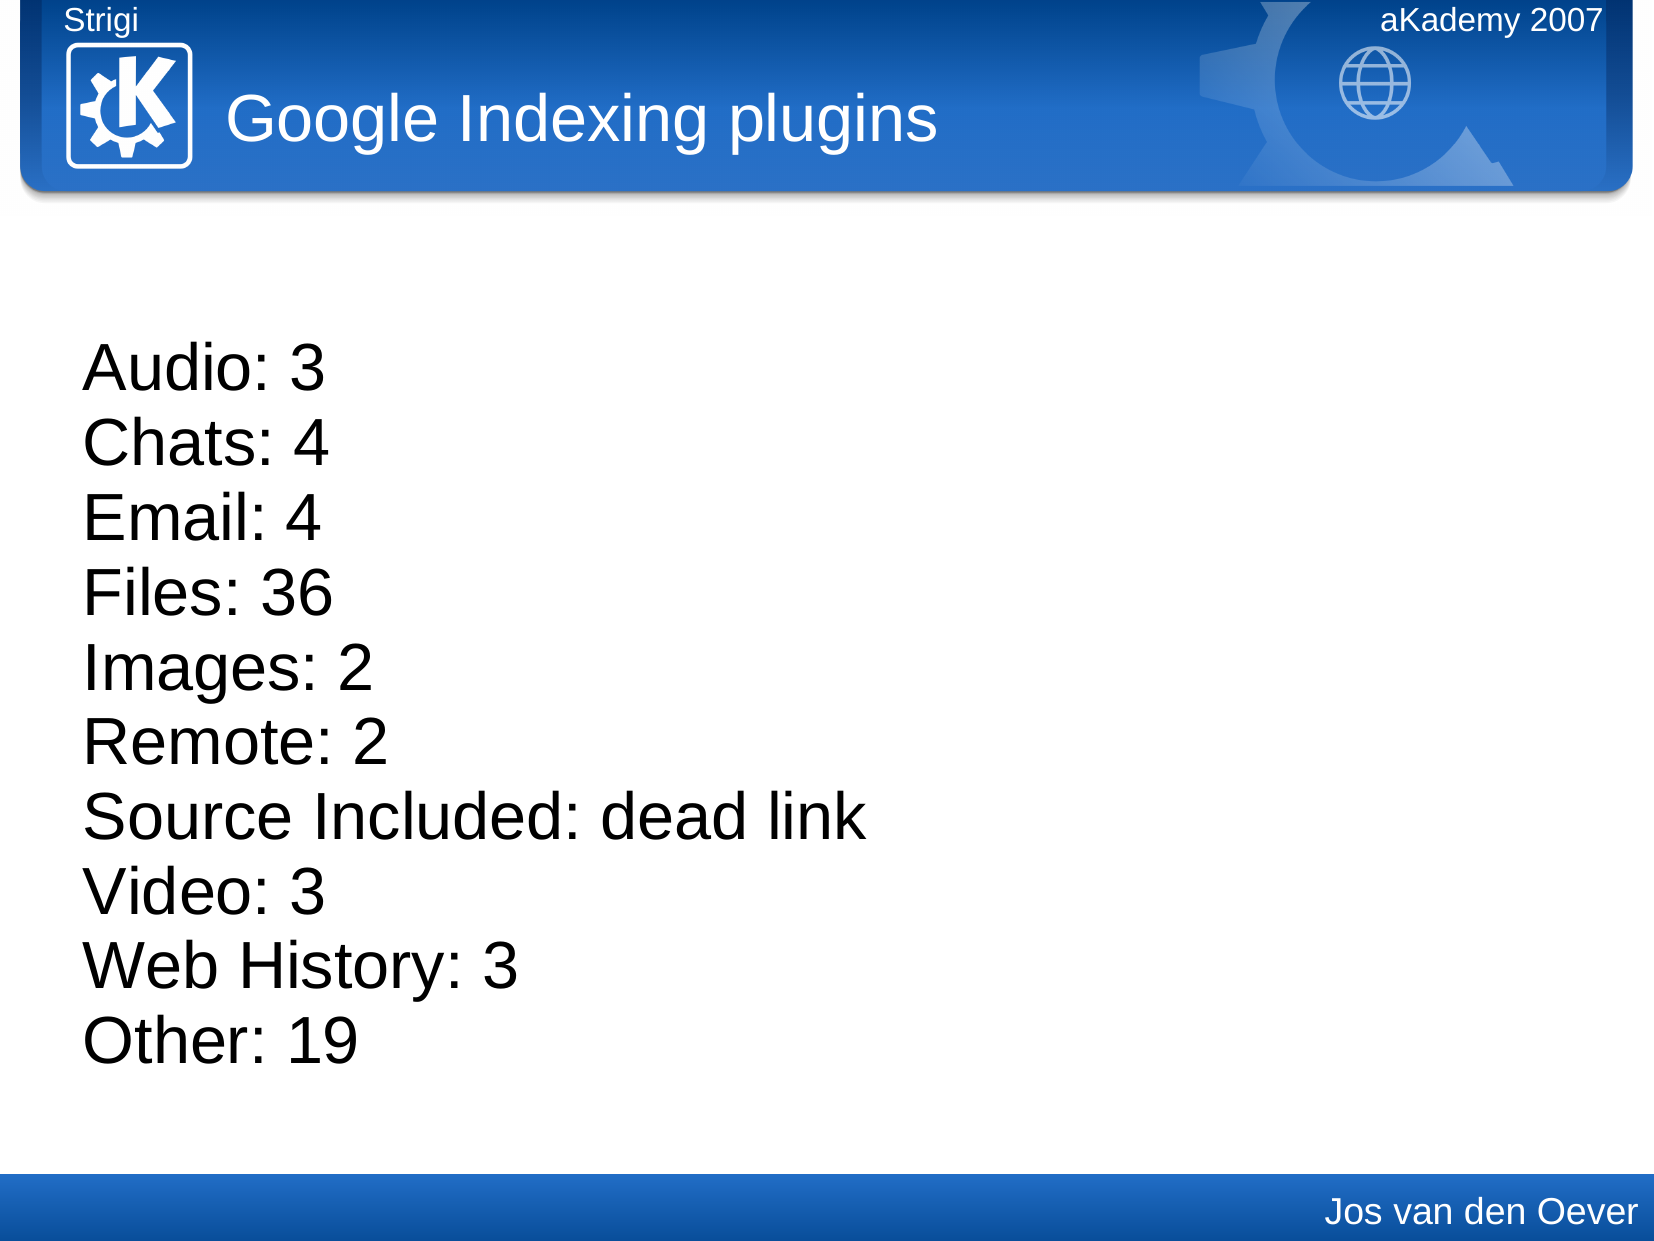

# Google Indexing plugins
Audio: 3
Chats: 4
Email: 4
Files: 36
Images: 2
Remote: 2
Source Included: dead link
Video: 3
Web History: 3
Other: 19